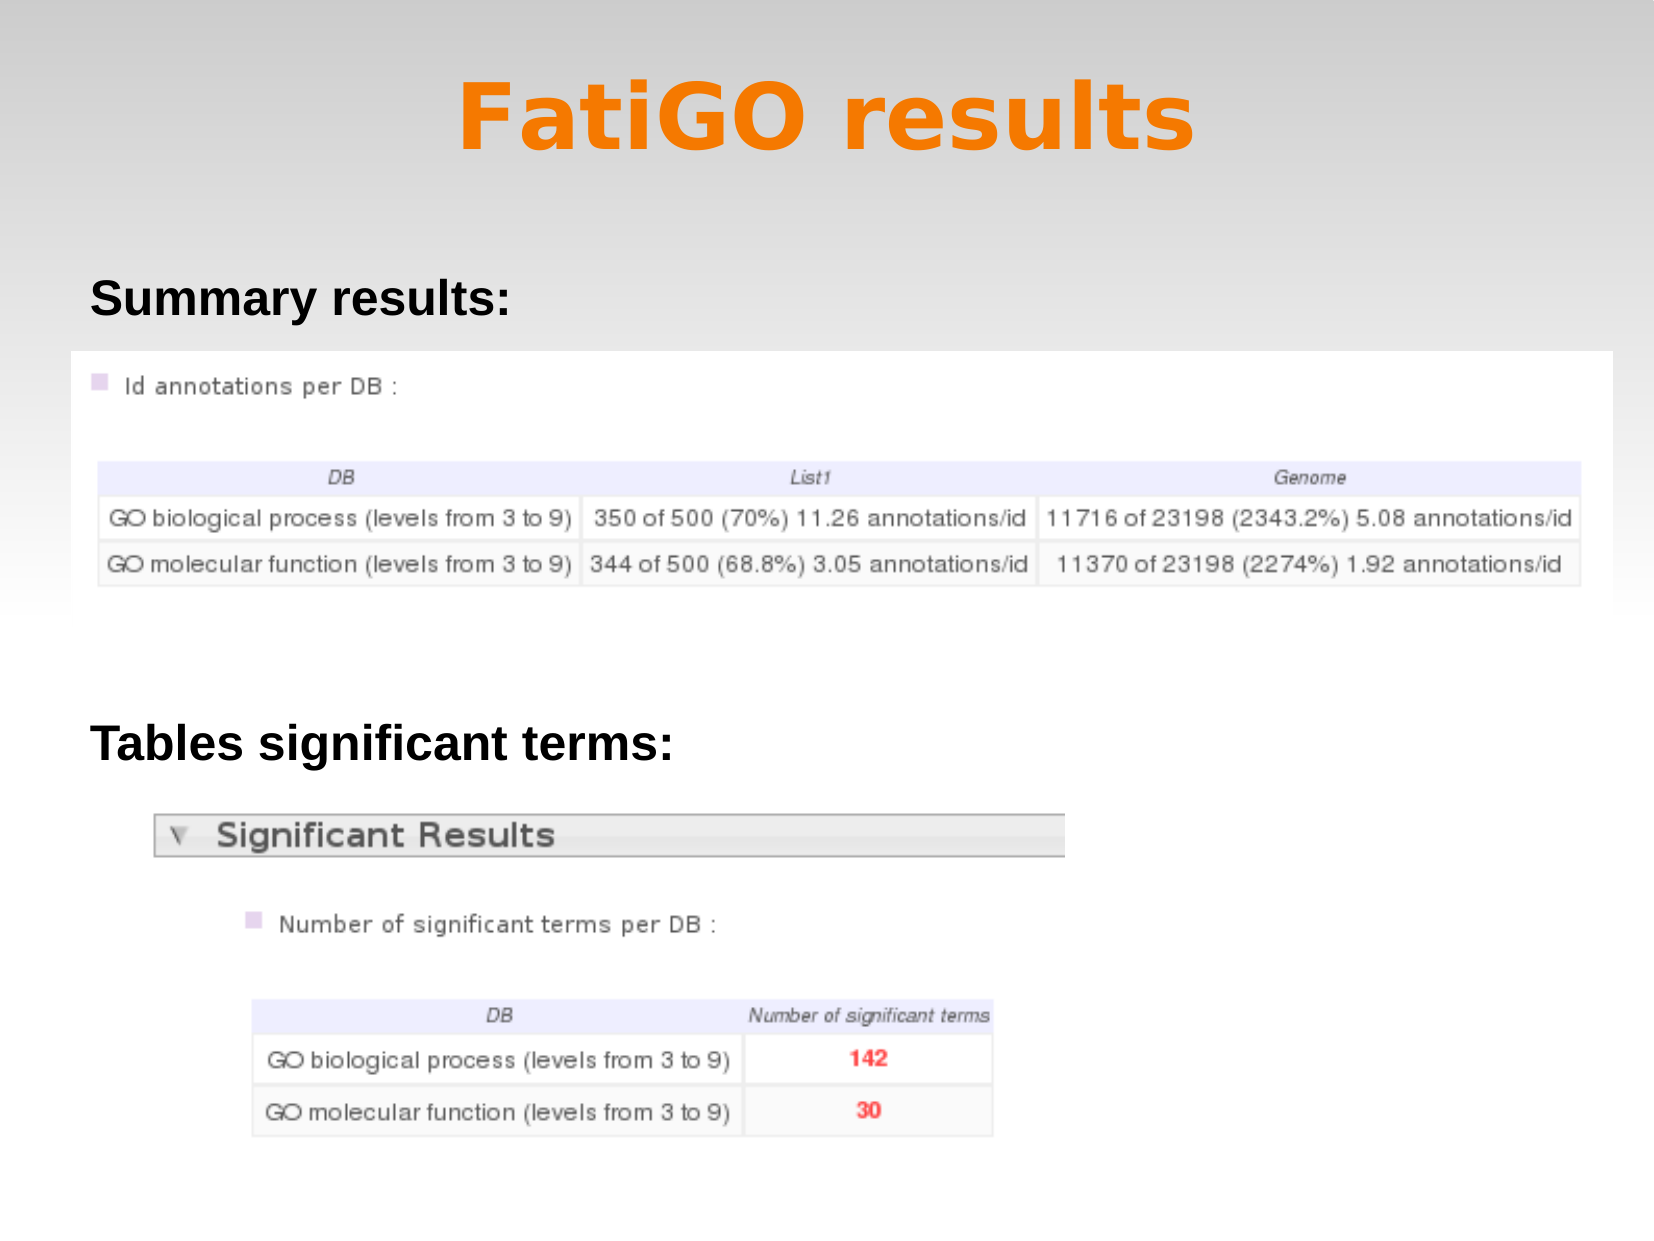

# FatiGO results
Summary results:
Tables significant terms: